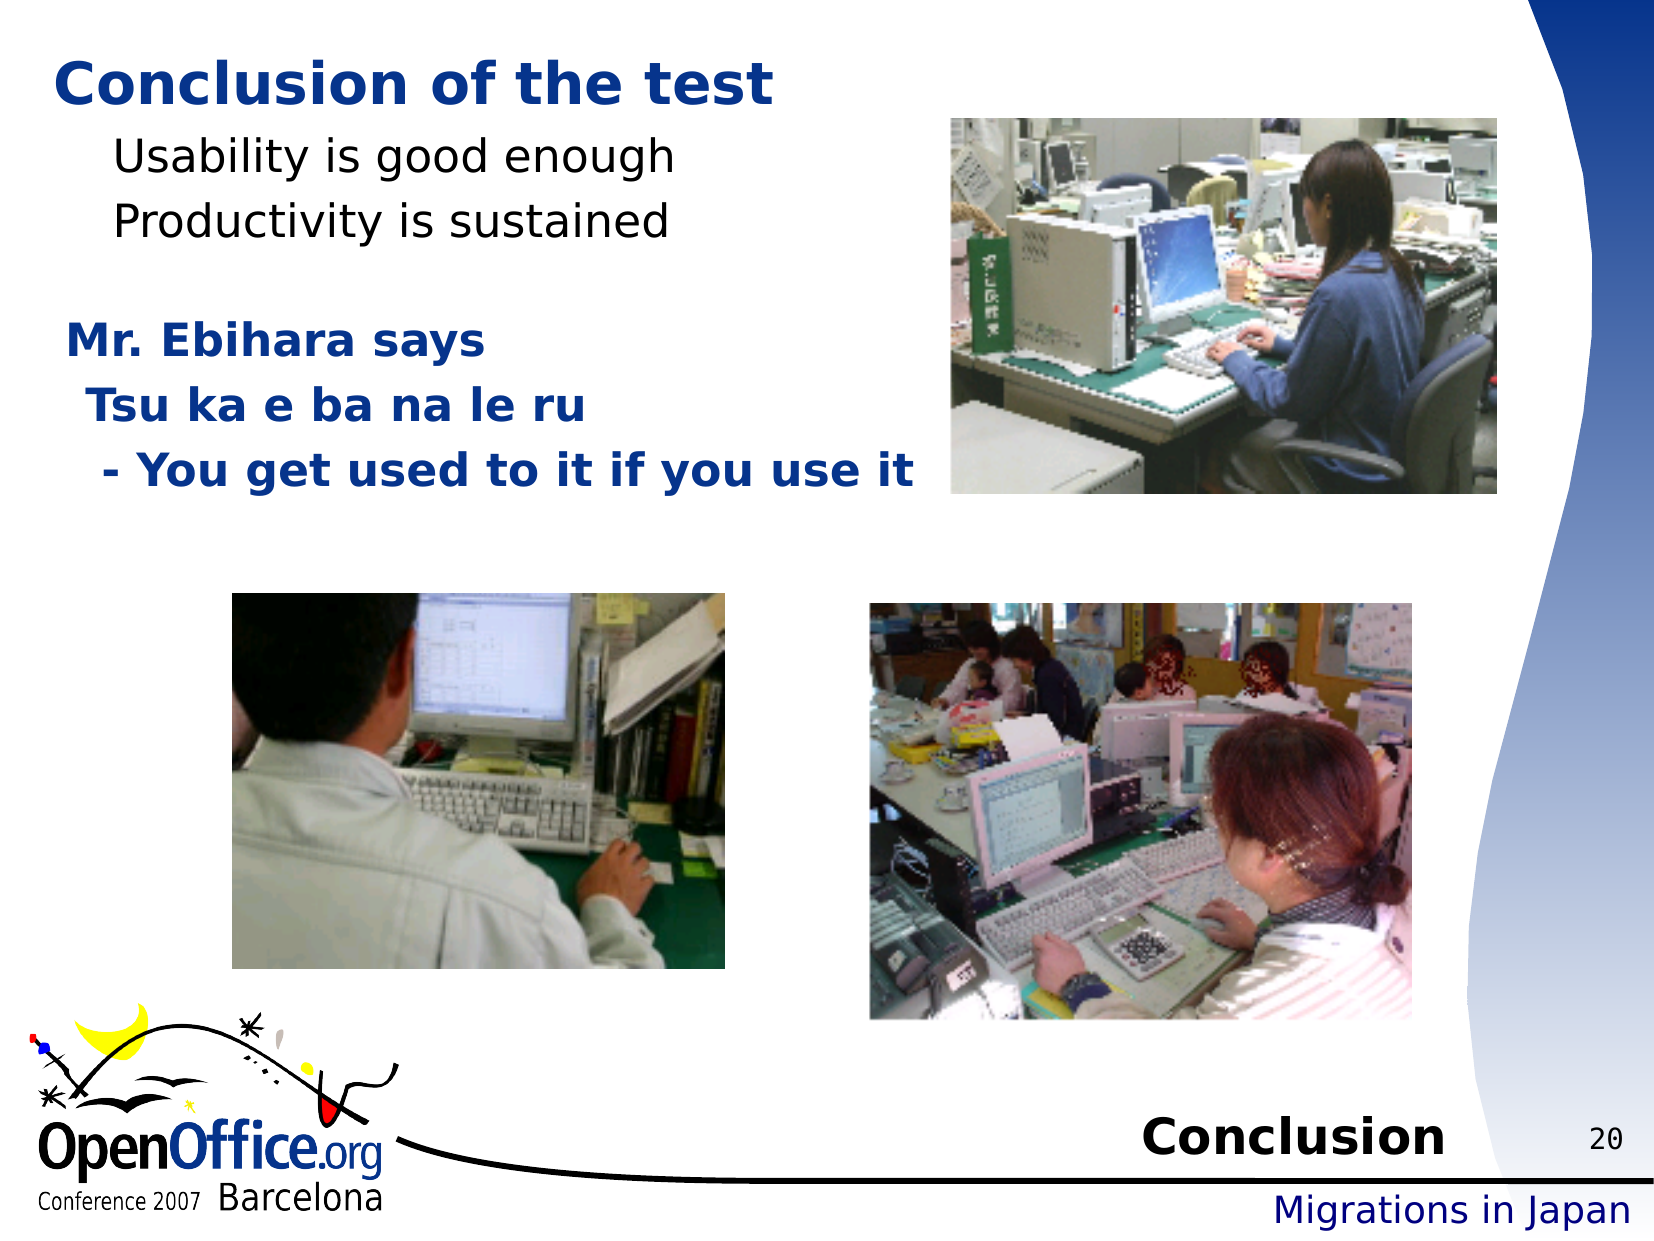

Conclusion of the test
Usability is good enough
Productivity is sustained
Mr. Ebihara says
 Tsu ka e ba na le ru
 - You get used to it if you use it
# Conclusion
20